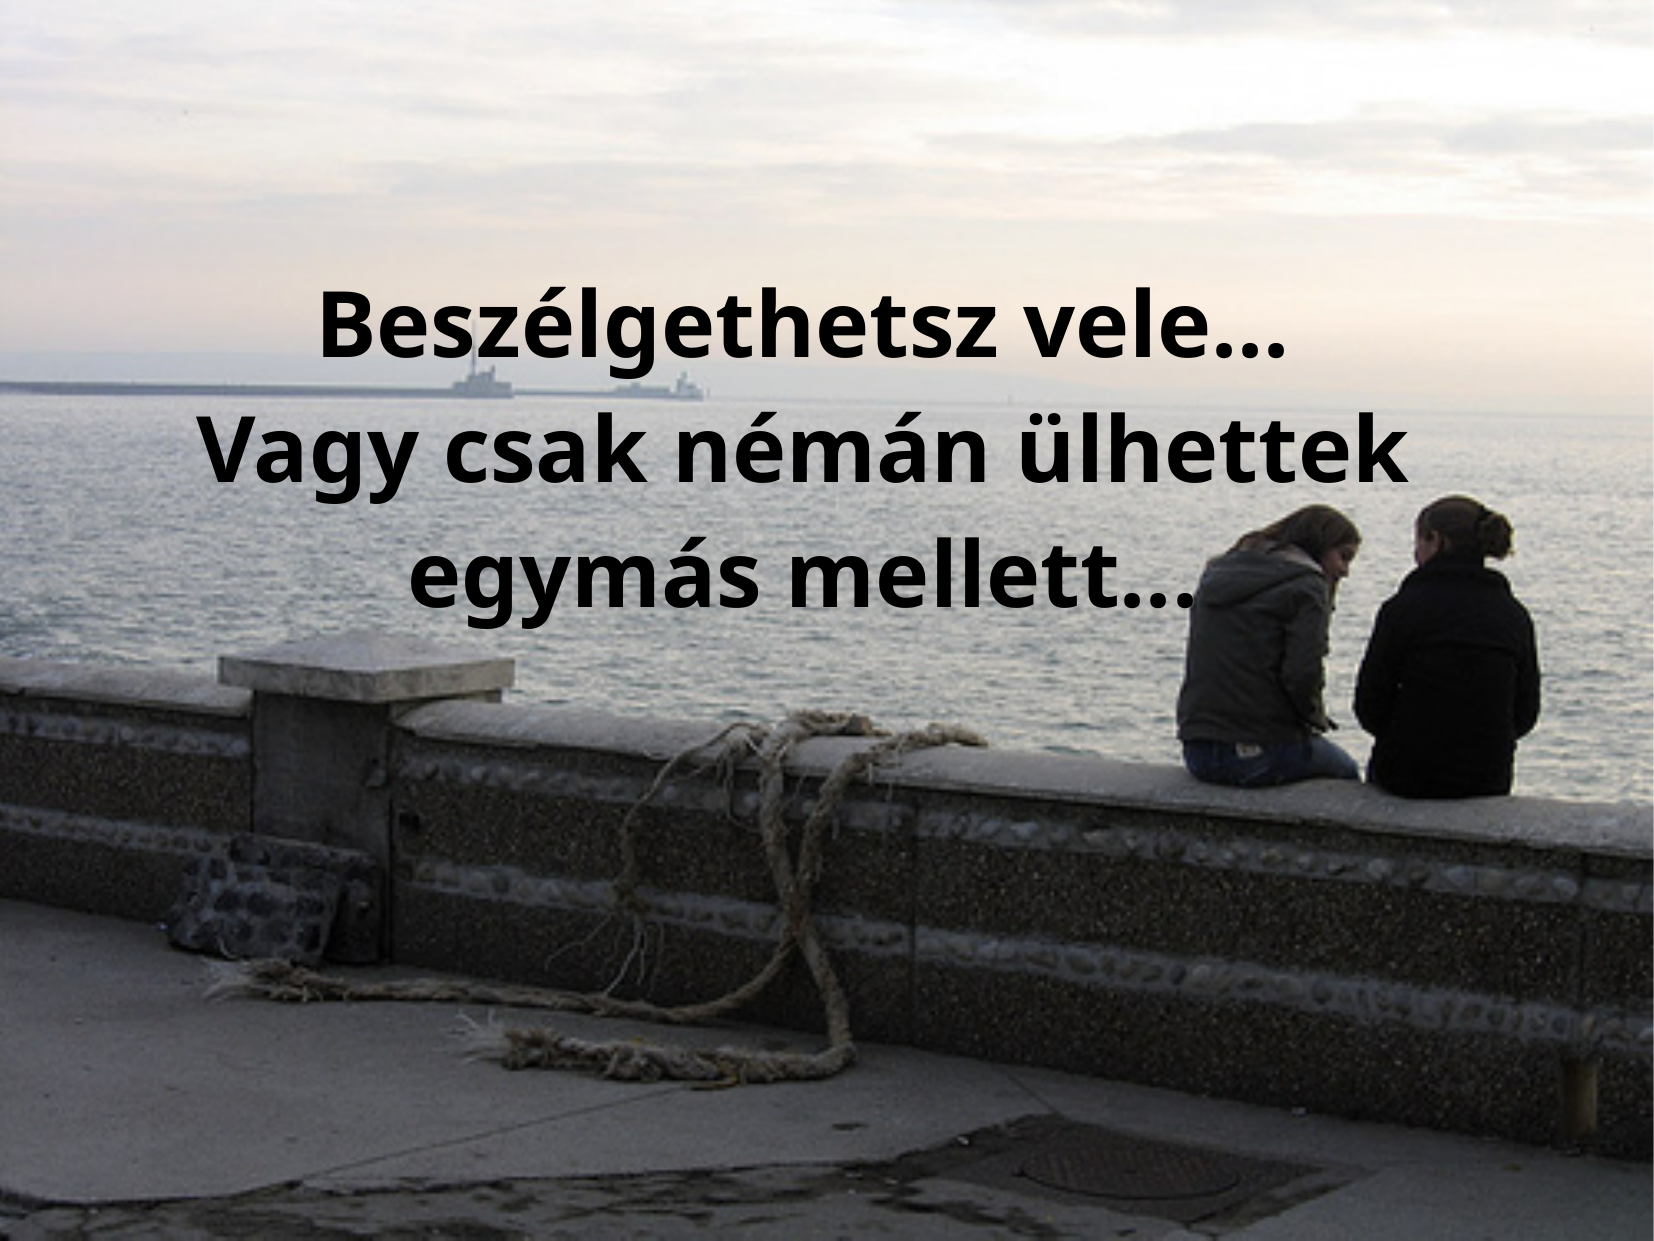

# Beszélgethetsz vele...
Vagy csak némán ülhettek egymás mellett...